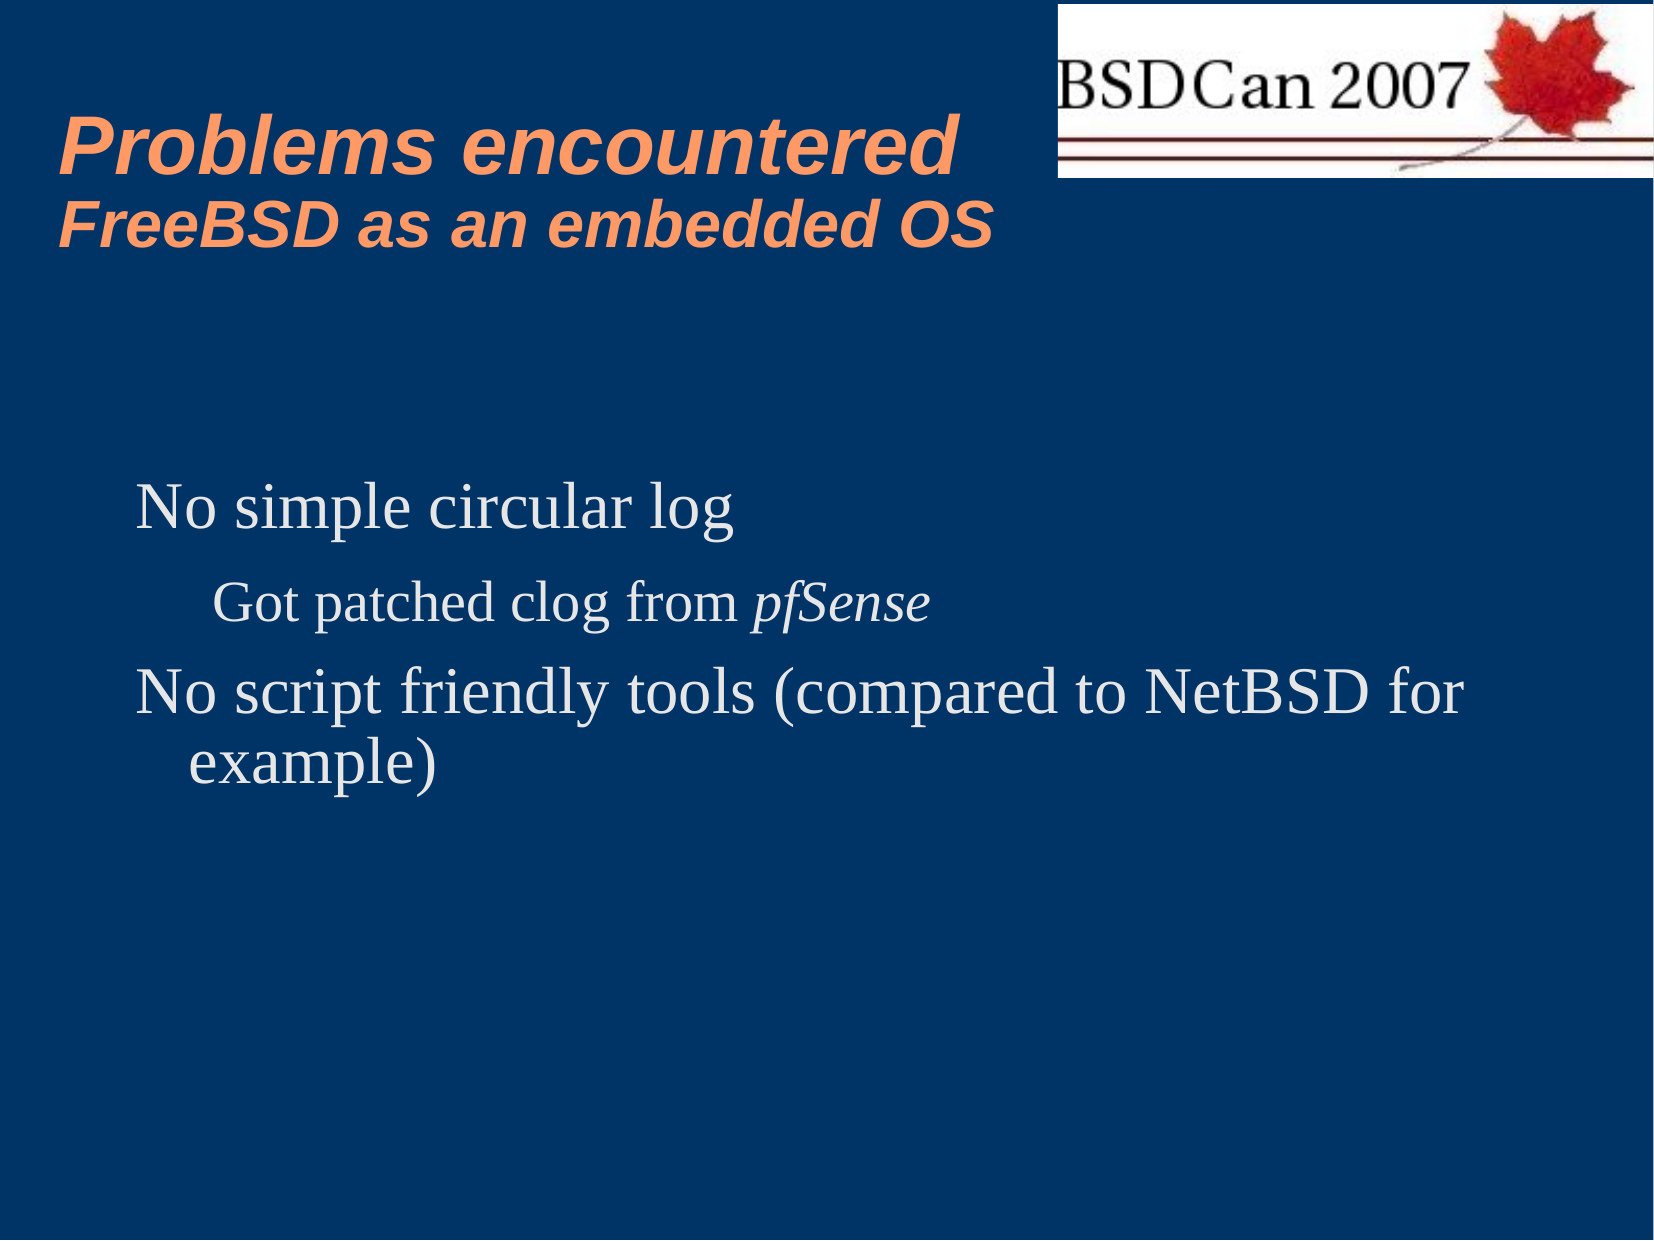

Problems encountered
FreeBSD as an embedded OS
# No simple circular log
Got patched clog from pfSense
No script friendly tools (compared to NetBSD for example)